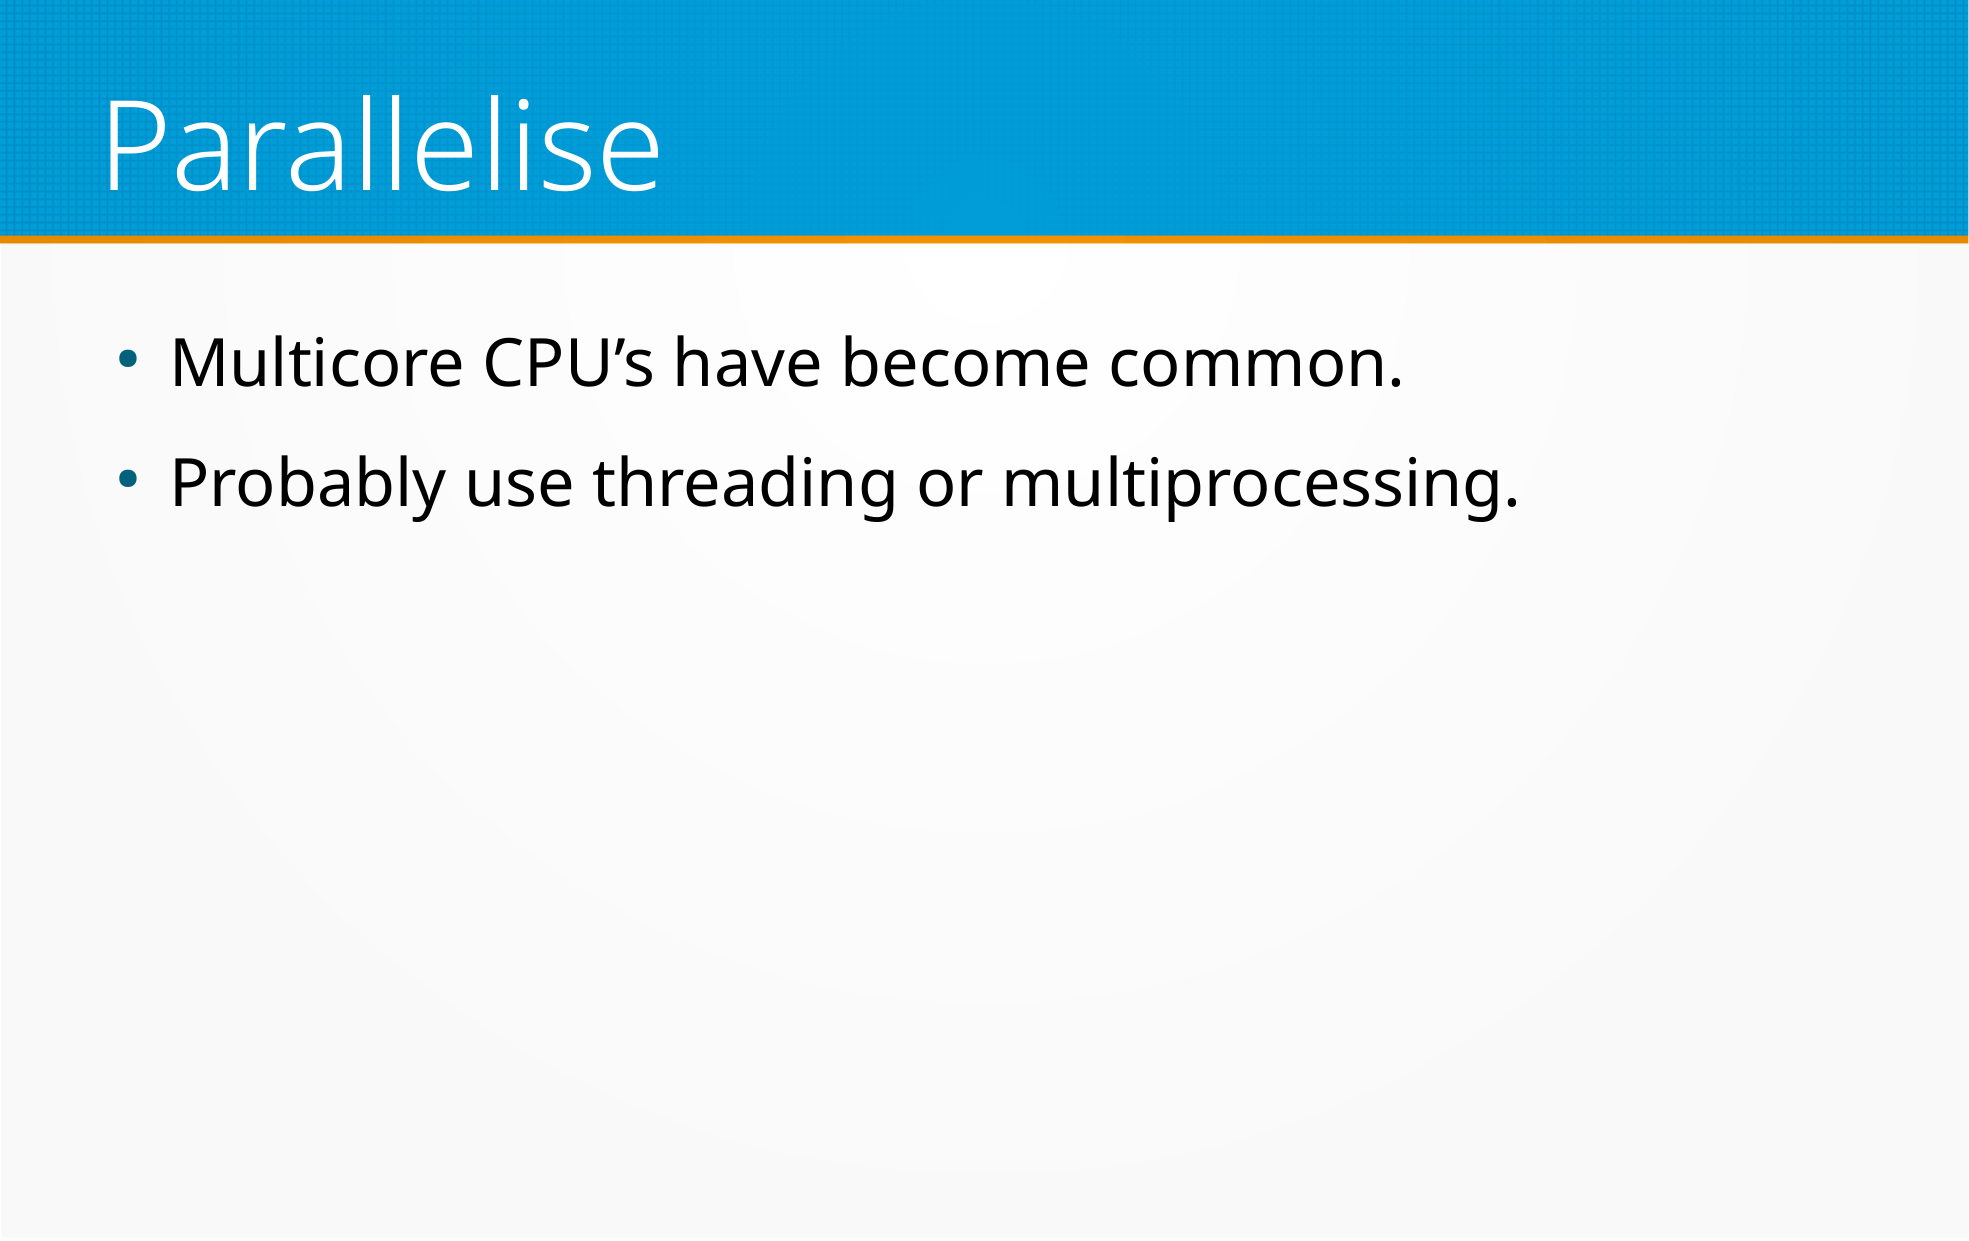

# Parallelise
Multicore CPU’s have become common.
Probably use threading or multiprocessing.